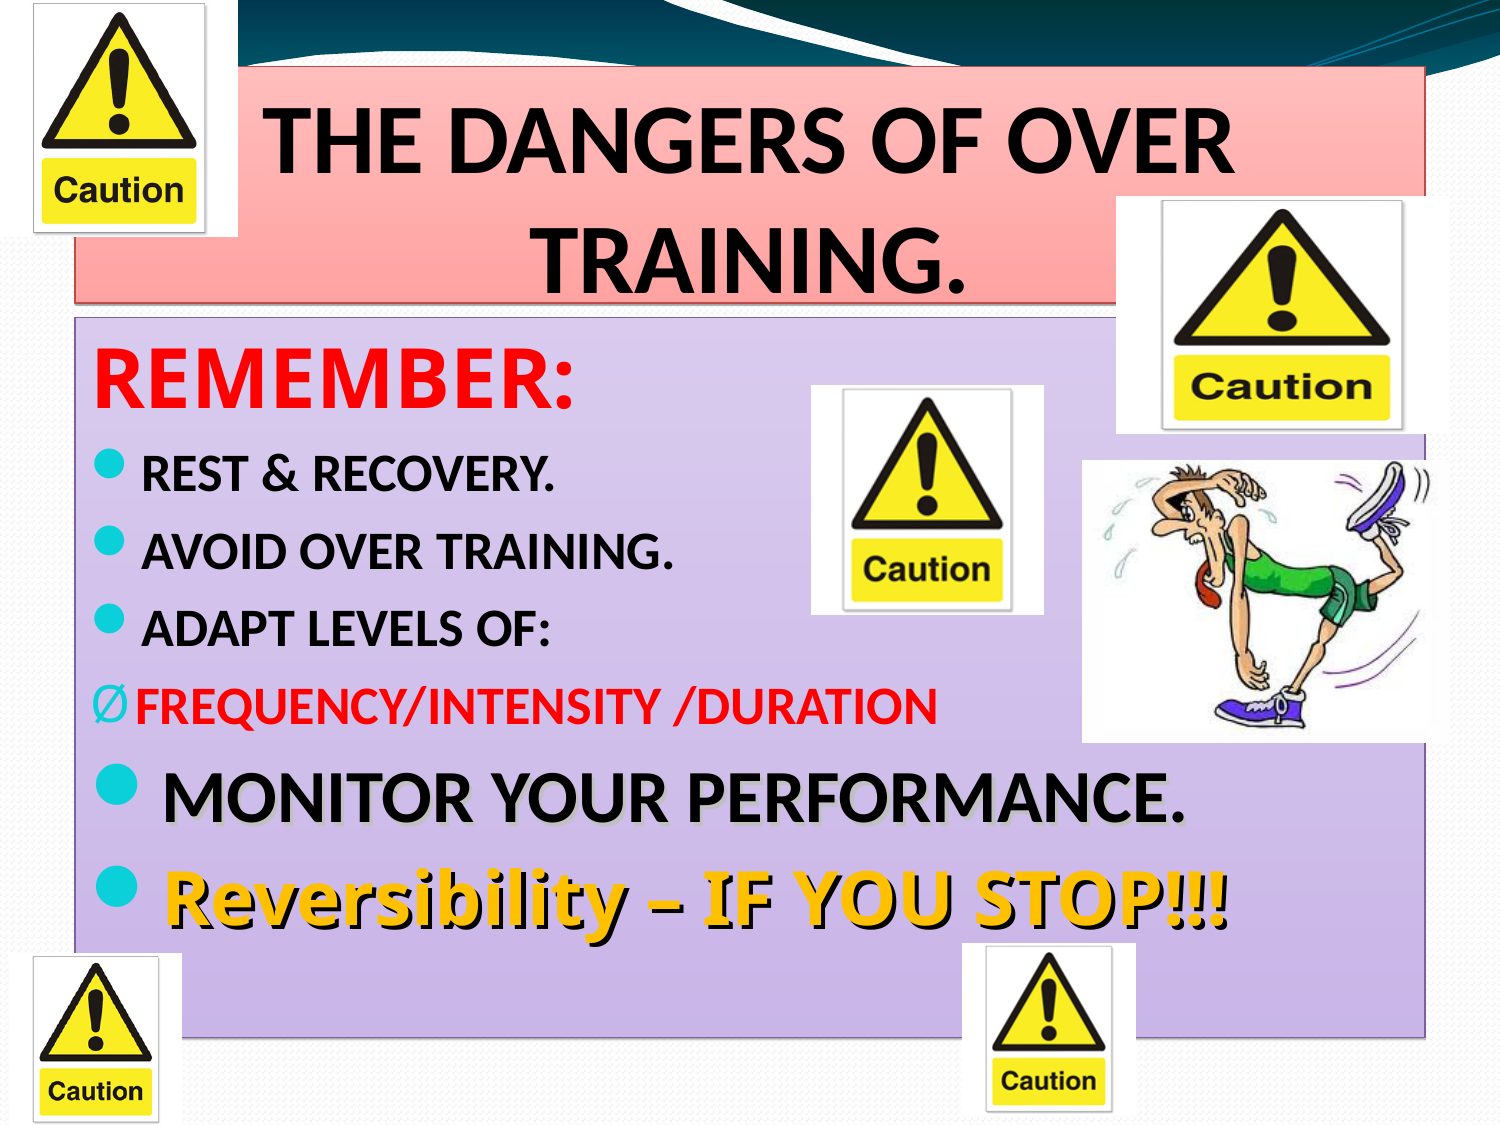

# THE DANGERS OF OVER TRAINING.
REMEMBER:
REST & RECOVERY.
AVOID OVER TRAINING.
ADAPT LEVELS OF:
FREQUENCY/INTENSITY /DURATION
MONITOR YOUR PERFORMANCE.
Reversibility – IF YOU STOP!!!